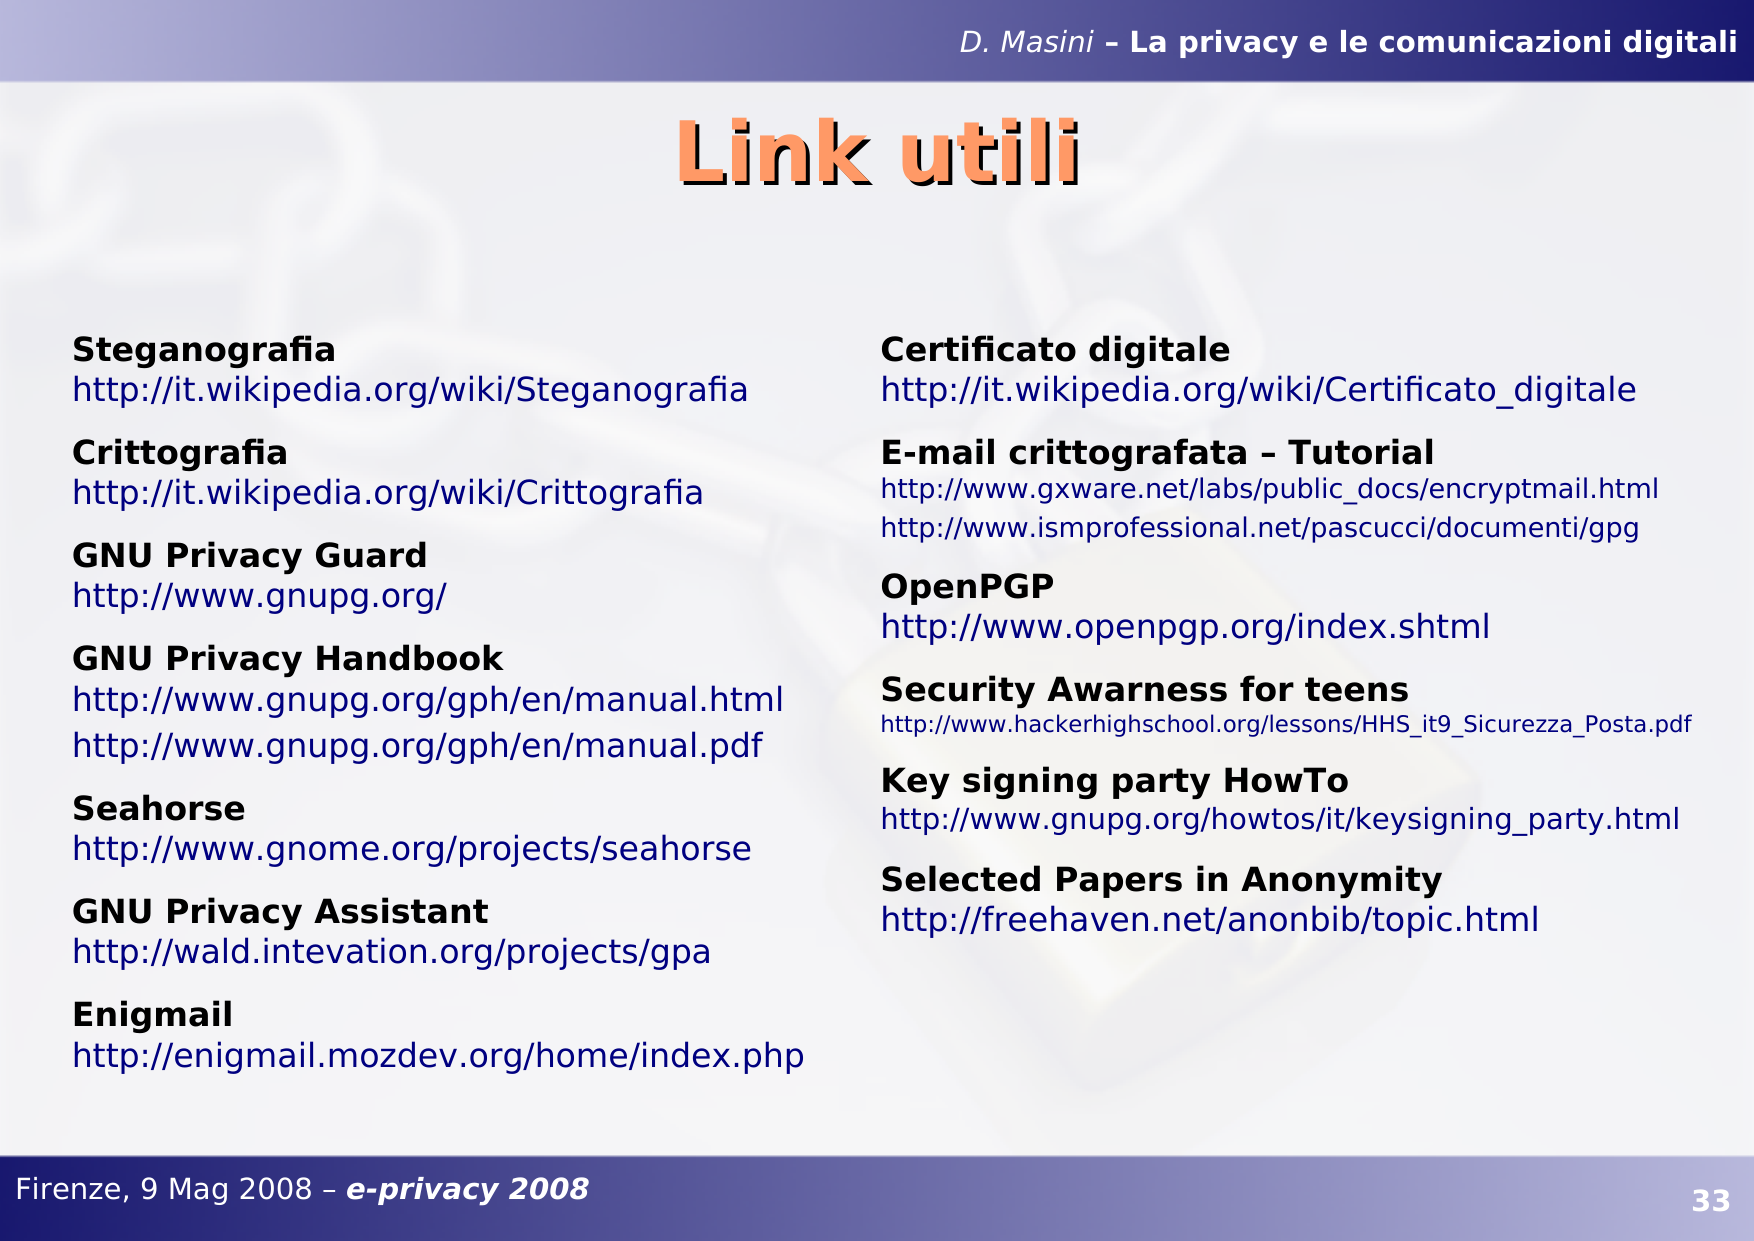

# Link utili
Steganografia
http://it.wikipedia.org/wiki/Steganografia
Crittografia
http://it.wikipedia.org/wiki/Crittografia
GNU Privacy Guard
http://www.gnupg.org/
GNU Privacy Handbook
http://www.gnupg.org/gph/en/manual.html
http://www.gnupg.org/gph/en/manual.pdf
Seahorse
http://www.gnome.org/projects/seahorse
GNU Privacy Assistant
http://wald.intevation.org/projects/gpa
Enigmail
http://enigmail.mozdev.org/home/index.php
Certificato digitale
http://it.wikipedia.org/wiki/Certificato_digitale
E-mail crittografata – Tutorial
http://www.gxware.net/labs/public_docs/encryptmail.html
http://www.ismprofessional.net/pascucci/documenti/gpg
OpenPGP
http://www.openpgp.org/index.shtml
Security Awarness for teens
http://www.hackerhighschool.org/lessons/HHS_it9_Sicurezza_Posta.pdf
Key signing party HowTo
http://www.gnupg.org/howtos/it/keysigning_party.html
Selected Papers in Anonymity
http://freehaven.net/anonbib/topic.html